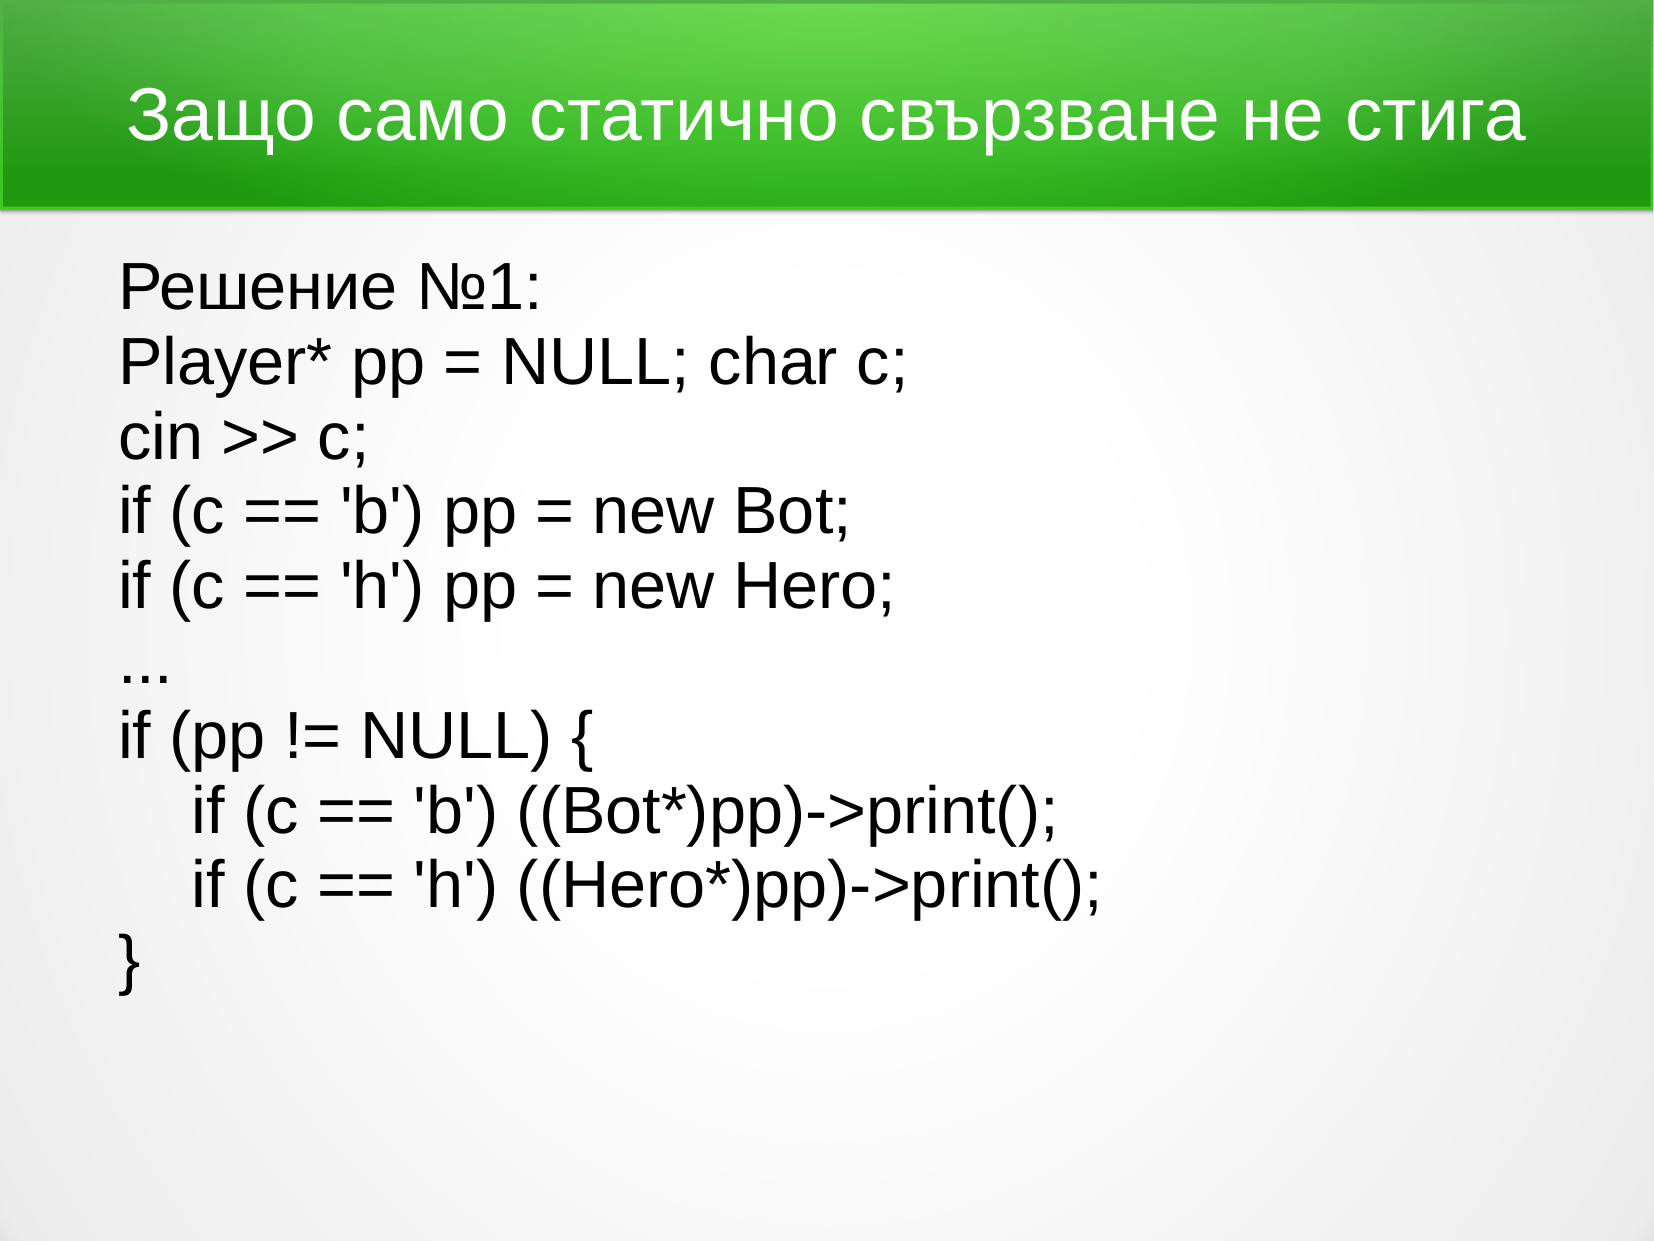

# Защо само статично свързване не стига
Решение №1:
Player* pp = NULL; char c;
cin >> c;
if (c == 'b') pp = new Bot;
if (c == 'h') pp = new Hero;
...
if (pp != NULL) {
	if (c == 'b') ((Bot*)pp)->print();
	if (c == 'h') ((Hero*)pp)->print();
}